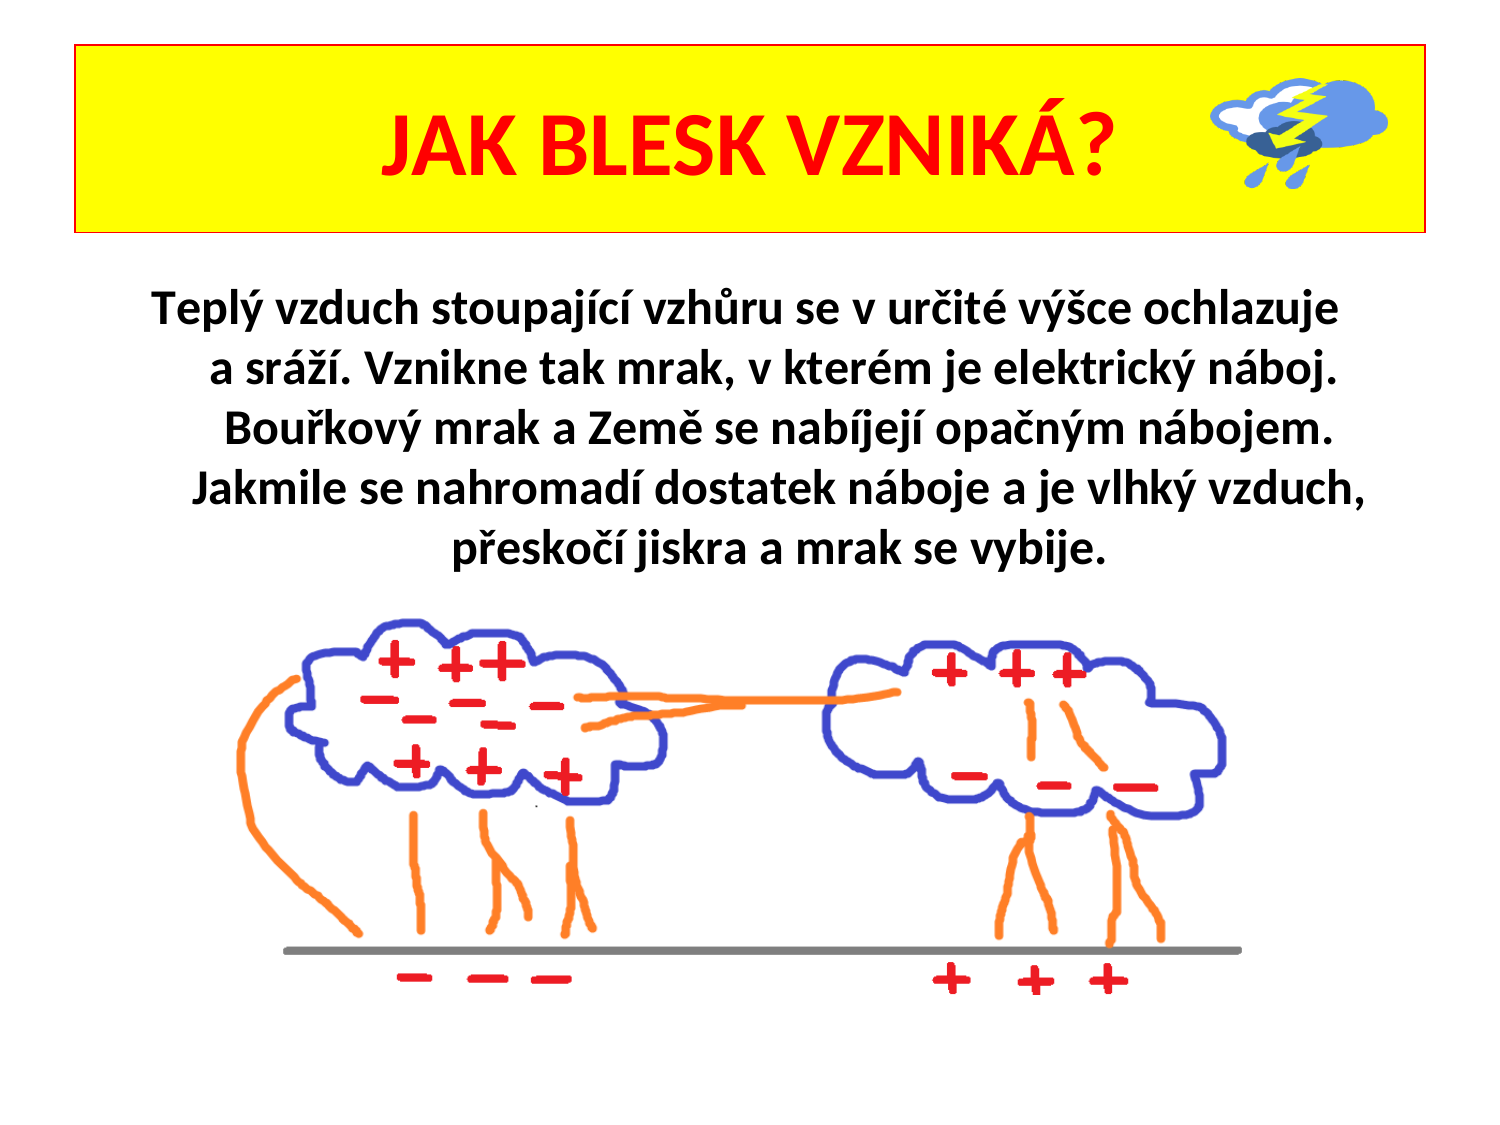

# JAK BLESK VZNIKÁ?
Teplý vzduch stoupající vzhůru se v určité výšce ochlazuje
a sráží. Vznikne tak mrak, v kterém je elektrický náboj.
Bouřkový mrak a Země se nabíjejí opačným nábojem. Jakmile se nahromadí dostatek náboje a je vlhký vzduch, přeskočí jiskra a mrak se vybije.